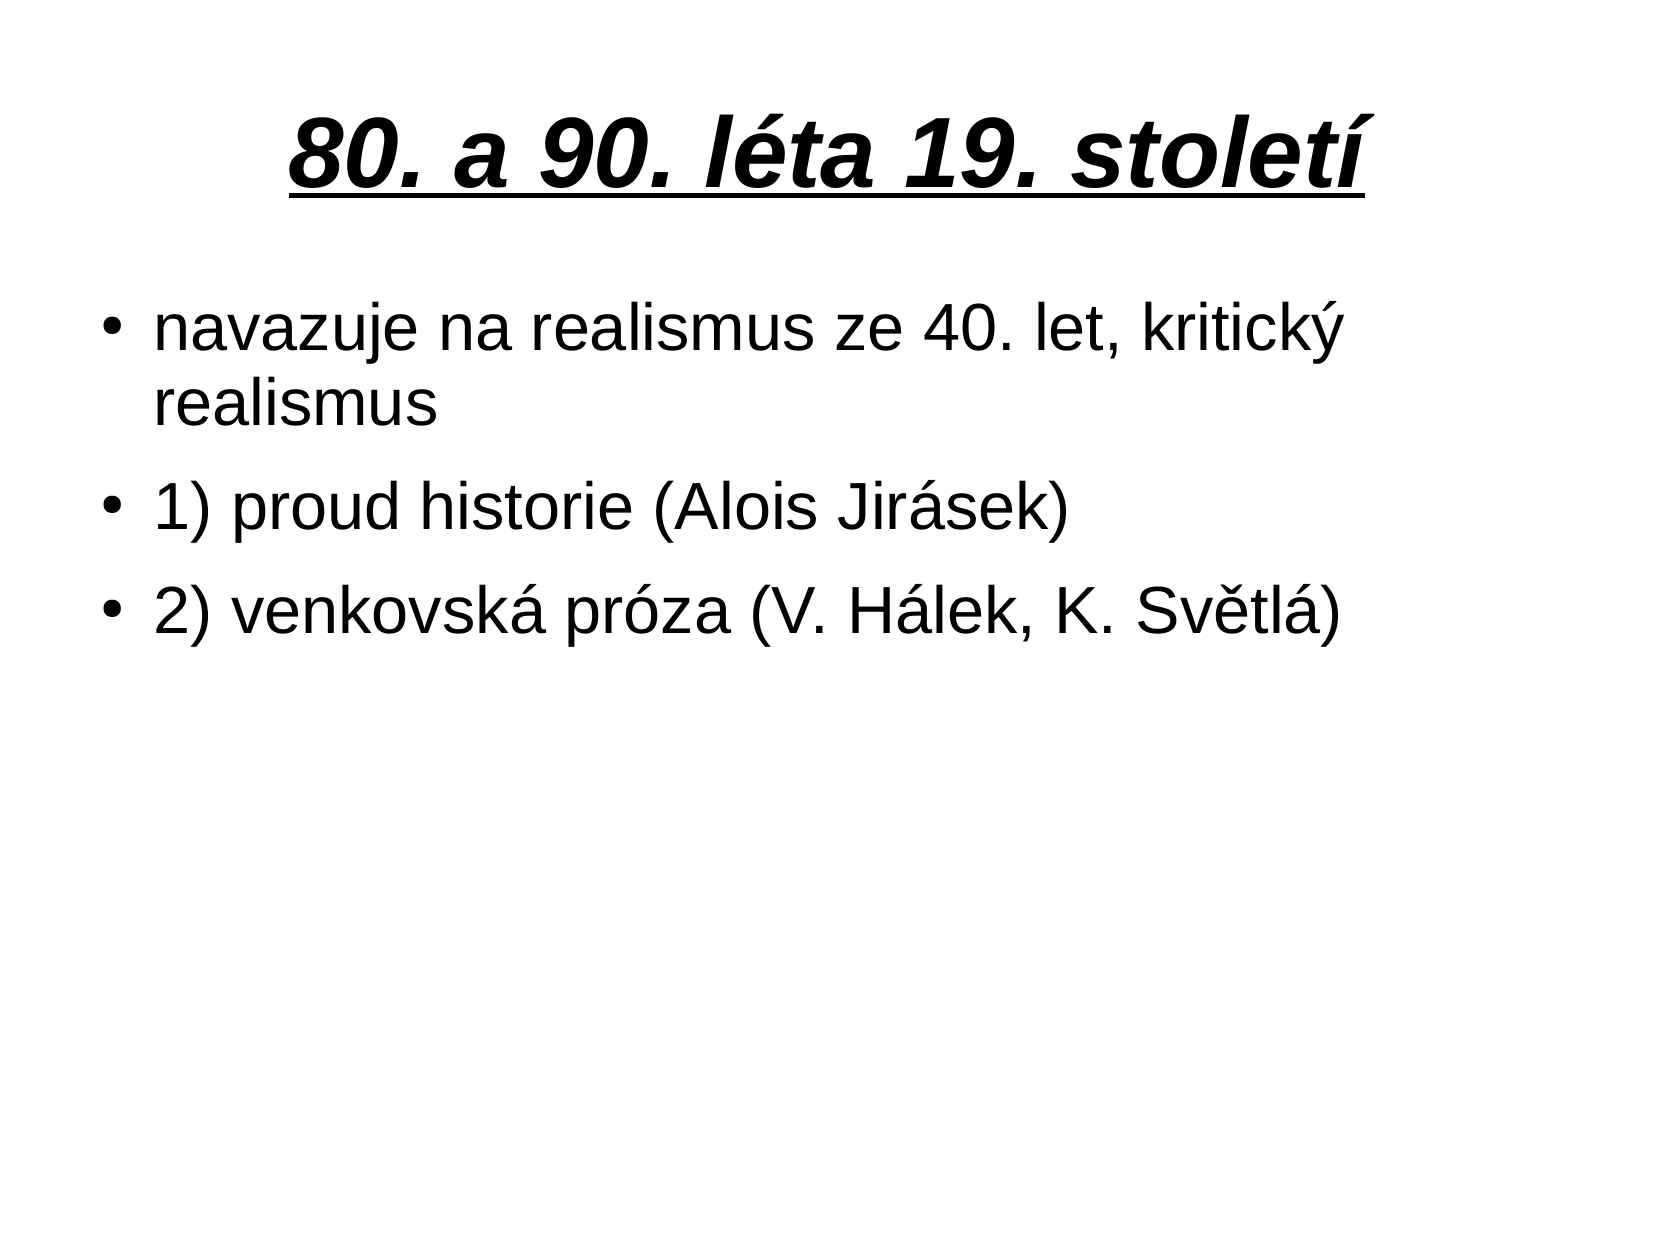

# 80. a 90. léta 19. století
navazuje na realismus ze 40. let, kritický realismus
1) proud historie (Alois Jirásek)
2) venkovská próza (V. Hálek, K. Světlá)